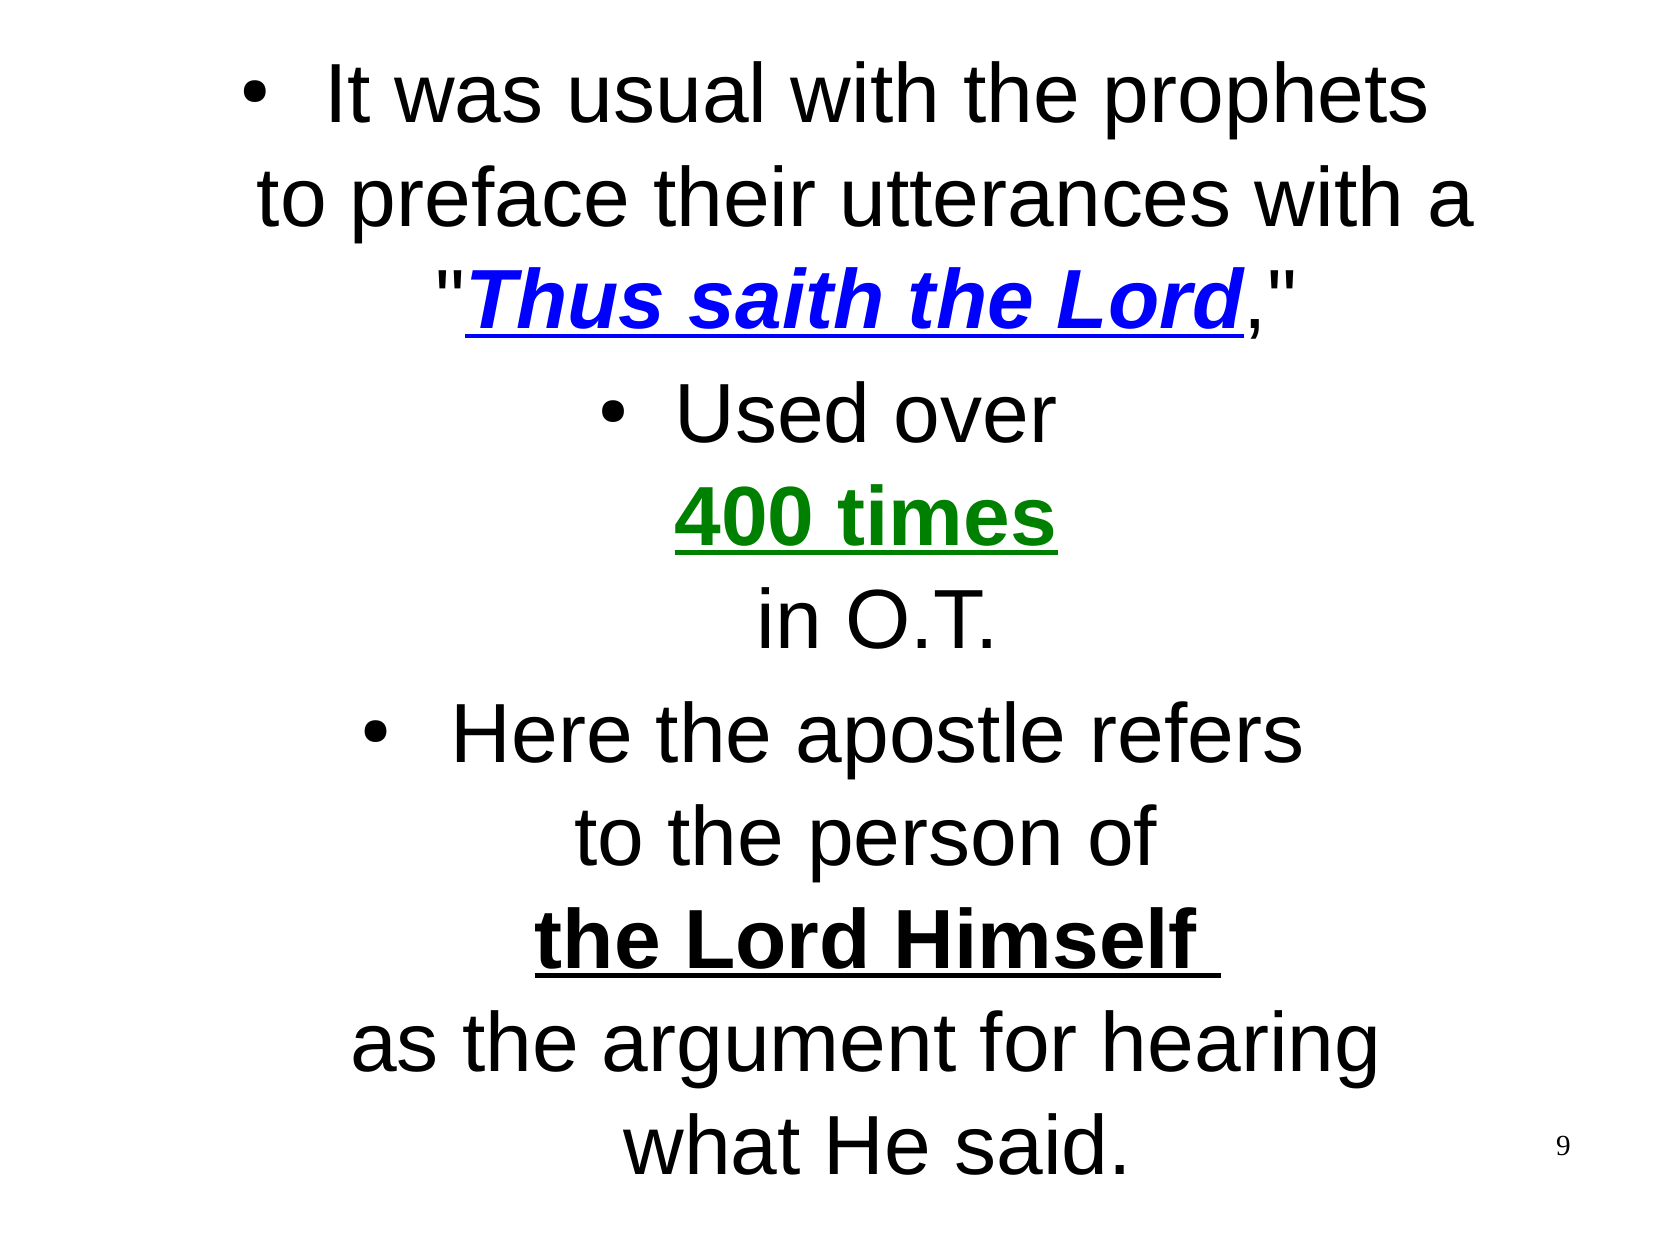

# It was usual with the prophets to preface their utterances with a "Thus saith the Lord,"
Used over
400 times
in O.T.
 Here the apostle refers
to the person of
the Lord Himself
as the argument for hearing
what He said.
9